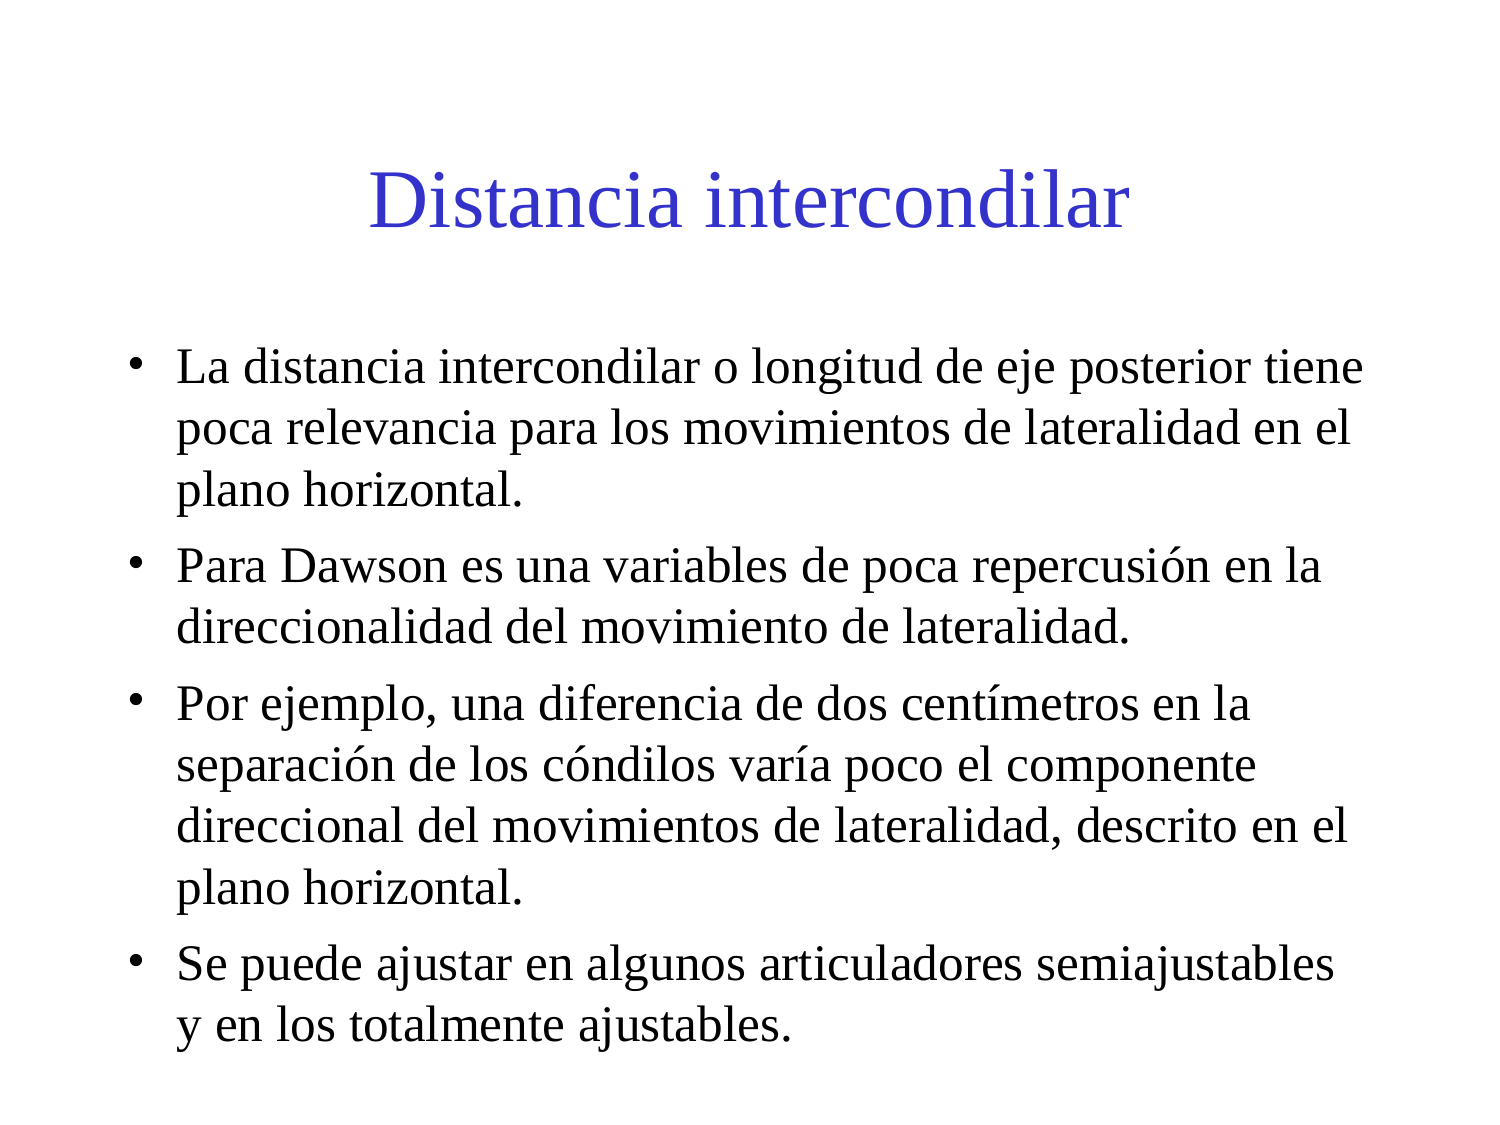

# Distancia intercondilar
La distancia intercondilar o longitud de eje posterior tiene poca relevancia para los movimientos de lateralidad en el plano horizontal.
Para Dawson es una variables de poca repercusión en la direccionalidad del movimiento de lateralidad.
Por ejemplo, una diferencia de dos centímetros en la separación de los cóndilos varía poco el componente direccional del movimientos de lateralidad, descrito en el plano horizontal.
Se puede ajustar en algunos articuladores semiajustables y en los totalmente ajustables.